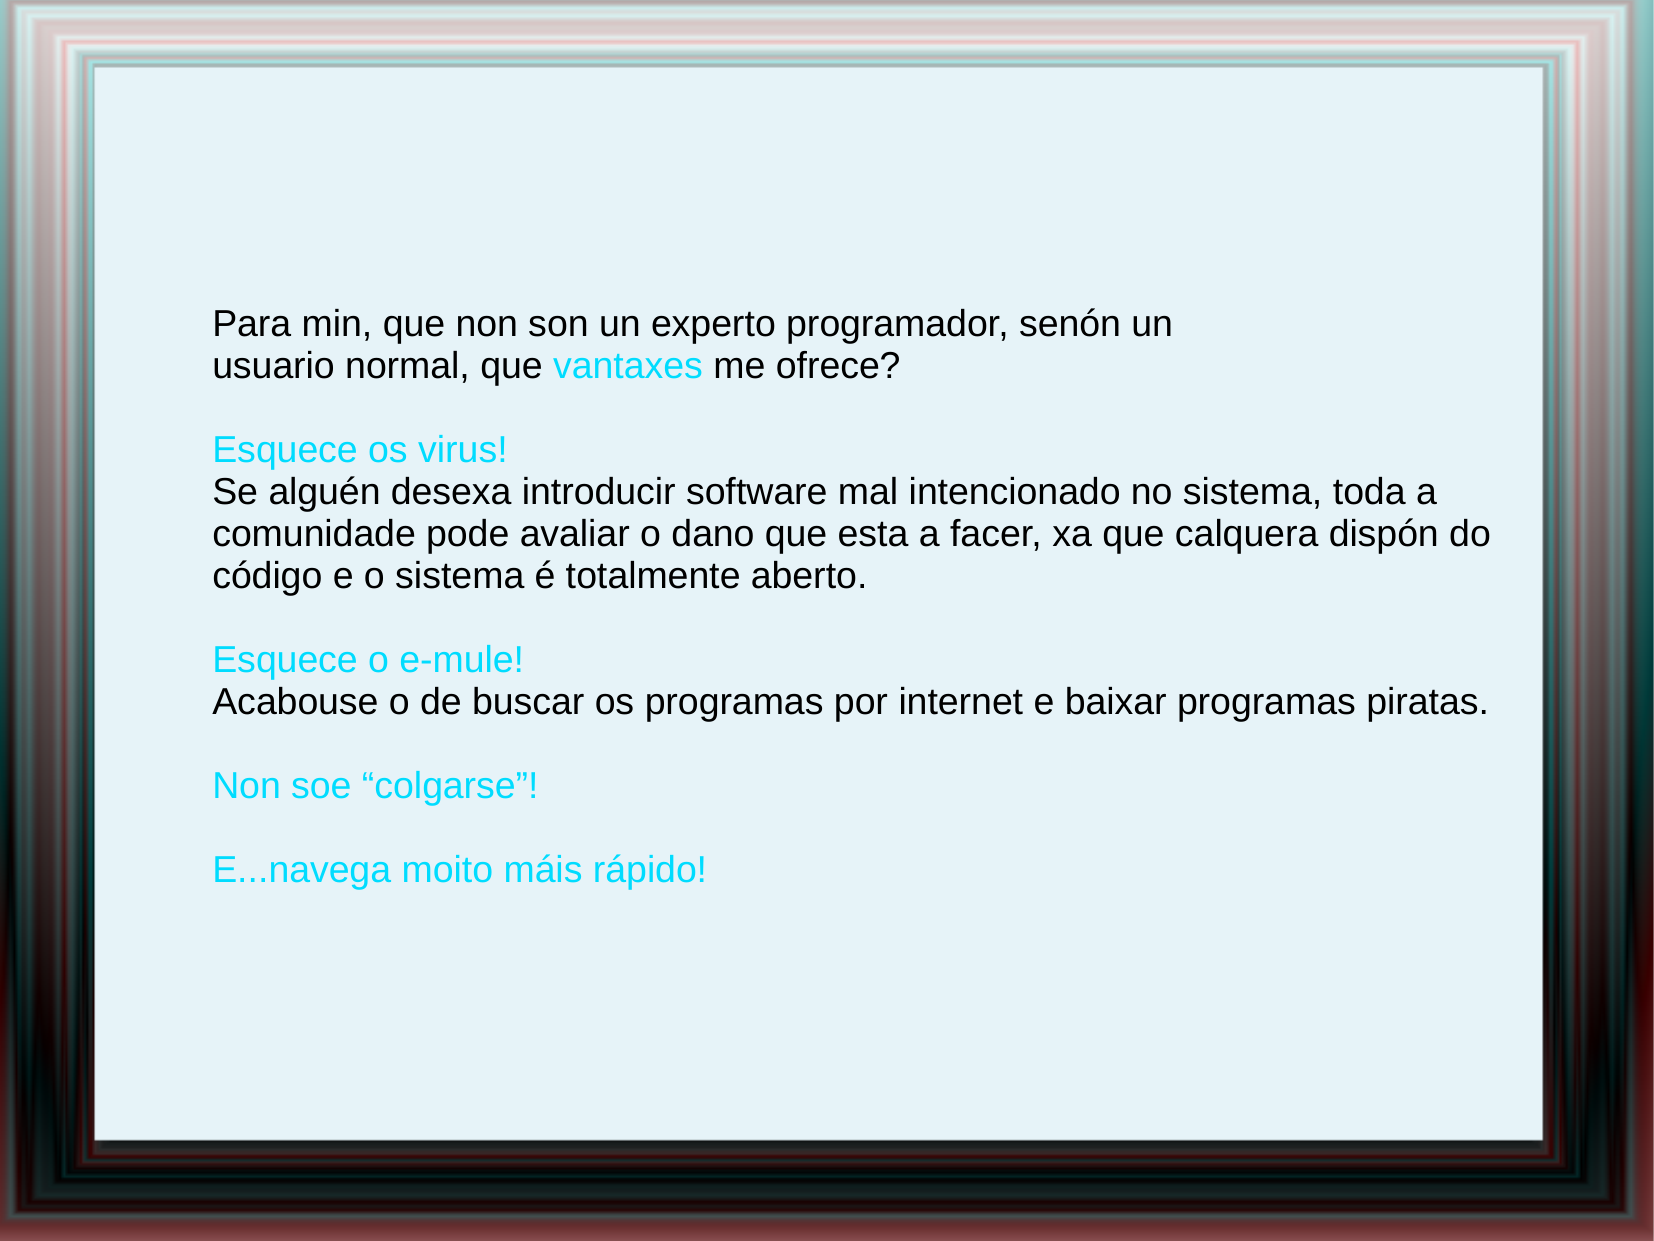

Para min, que non son un experto programador, senón un
usuario normal, que vantaxes me ofrece?
Esquece os virus!
Se alguén desexa introducir software mal intencionado no sistema, toda a
comunidade pode avaliar o dano que esta a facer, xa que calquera dispón do
código e o sistema é totalmente aberto.
Esquece o e-mule!
Acabouse o de buscar os programas por internet e baixar programas piratas.
Non soe “colgarse”!
E...navega moito máis rápido!